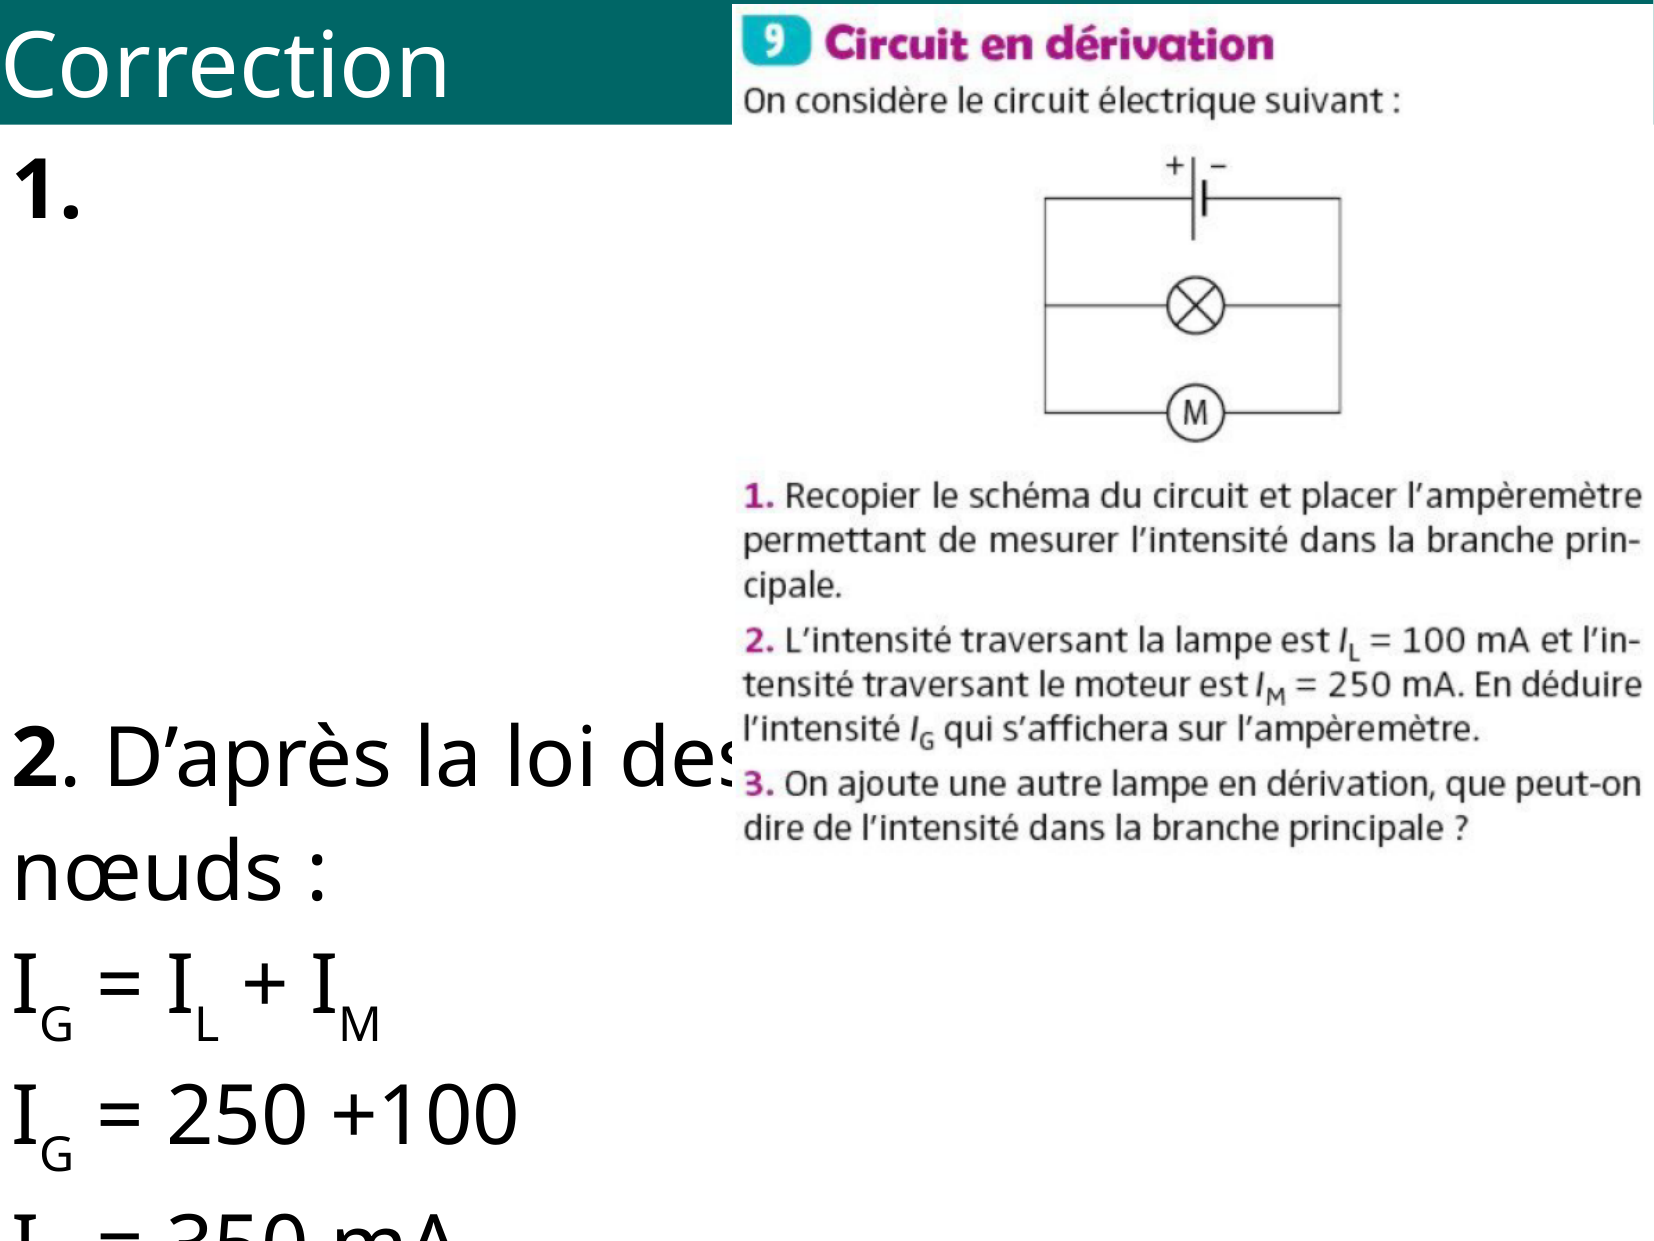

# Correction
1.
2. D’après la loi des
nœuds :
IG = IL + IM
IG = 250 +100
IG = 350 mA